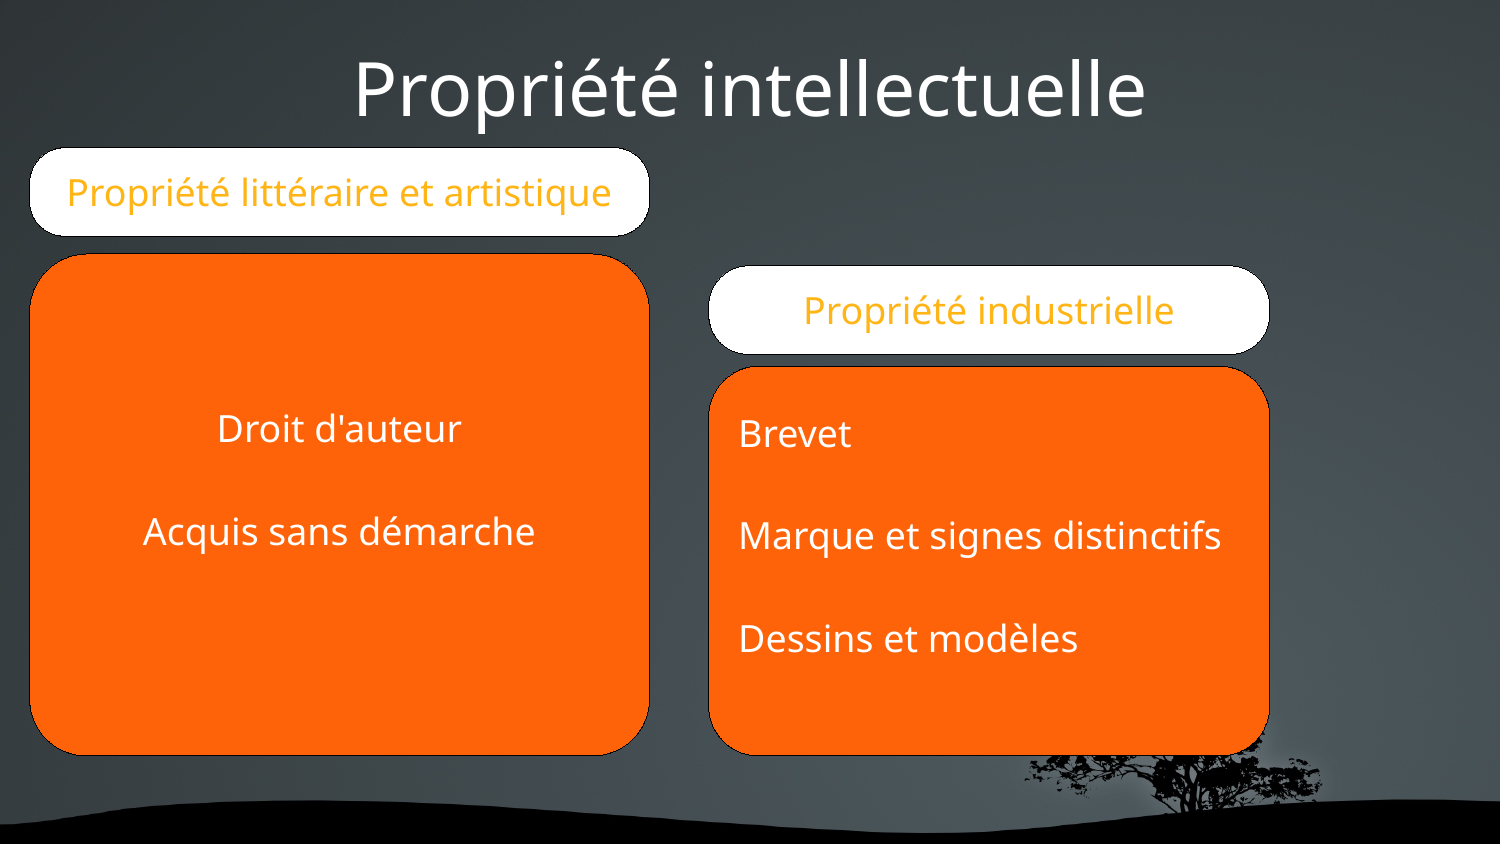

Propriété intellectuelle
Propriété littéraire et artistique
Droit d'auteur
Acquis sans démarche
Propriété industrielle
Brevet
Marque et signes distinctifs
Dessins et modèles